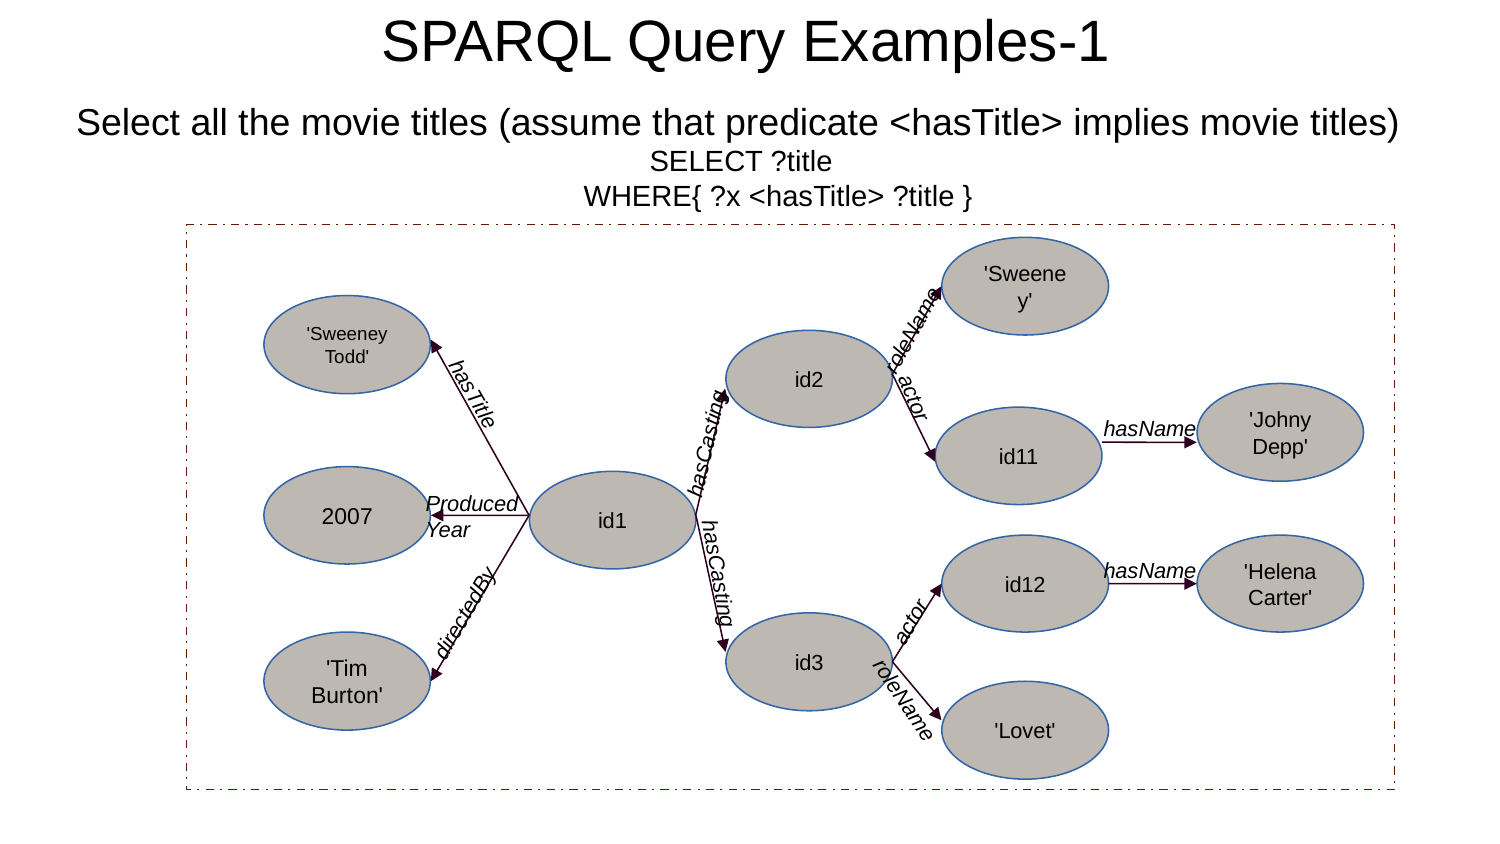

SPARQL Query Examples-1
Select all the movie titles (assume that predicate <hasTitle> implies movie titles)
SELECT ?title
 WHERE{ ?x <hasTitle> ?title }
'Sweeney'
roleName
'Sweeney Todd'
id2
actor
hasTitle
'Johny Depp'
hasCasting
id11
hasName
2007
id1
Produced
Year
id12
'Helena Carter'
hasName
hasCasting
directedBy
actor
id3
'Tim Burton'
roleName
'Lovet'